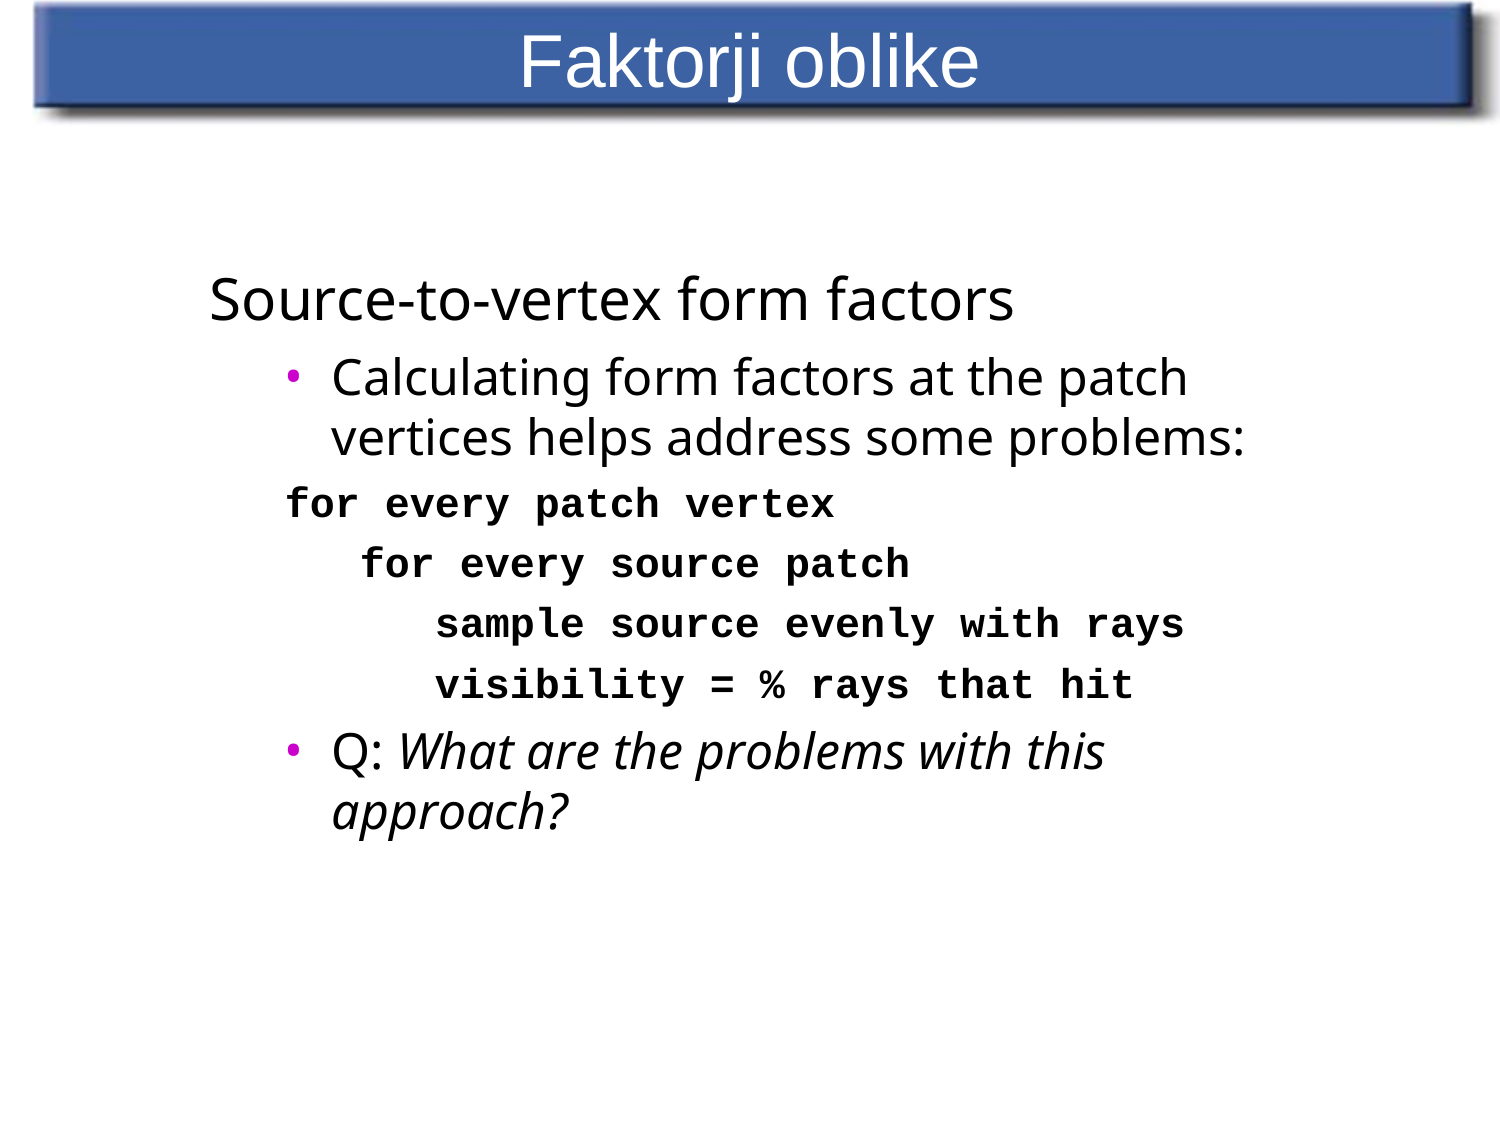

# Faktorji oblike
Source-to-vertex form factors
Calculating form factors at the patch vertices helps address some problems:
for every patch vertex
 for every source patch
 sample source evenly with rays
 visibility = % rays that hit
Q: What are the problems with this approach?